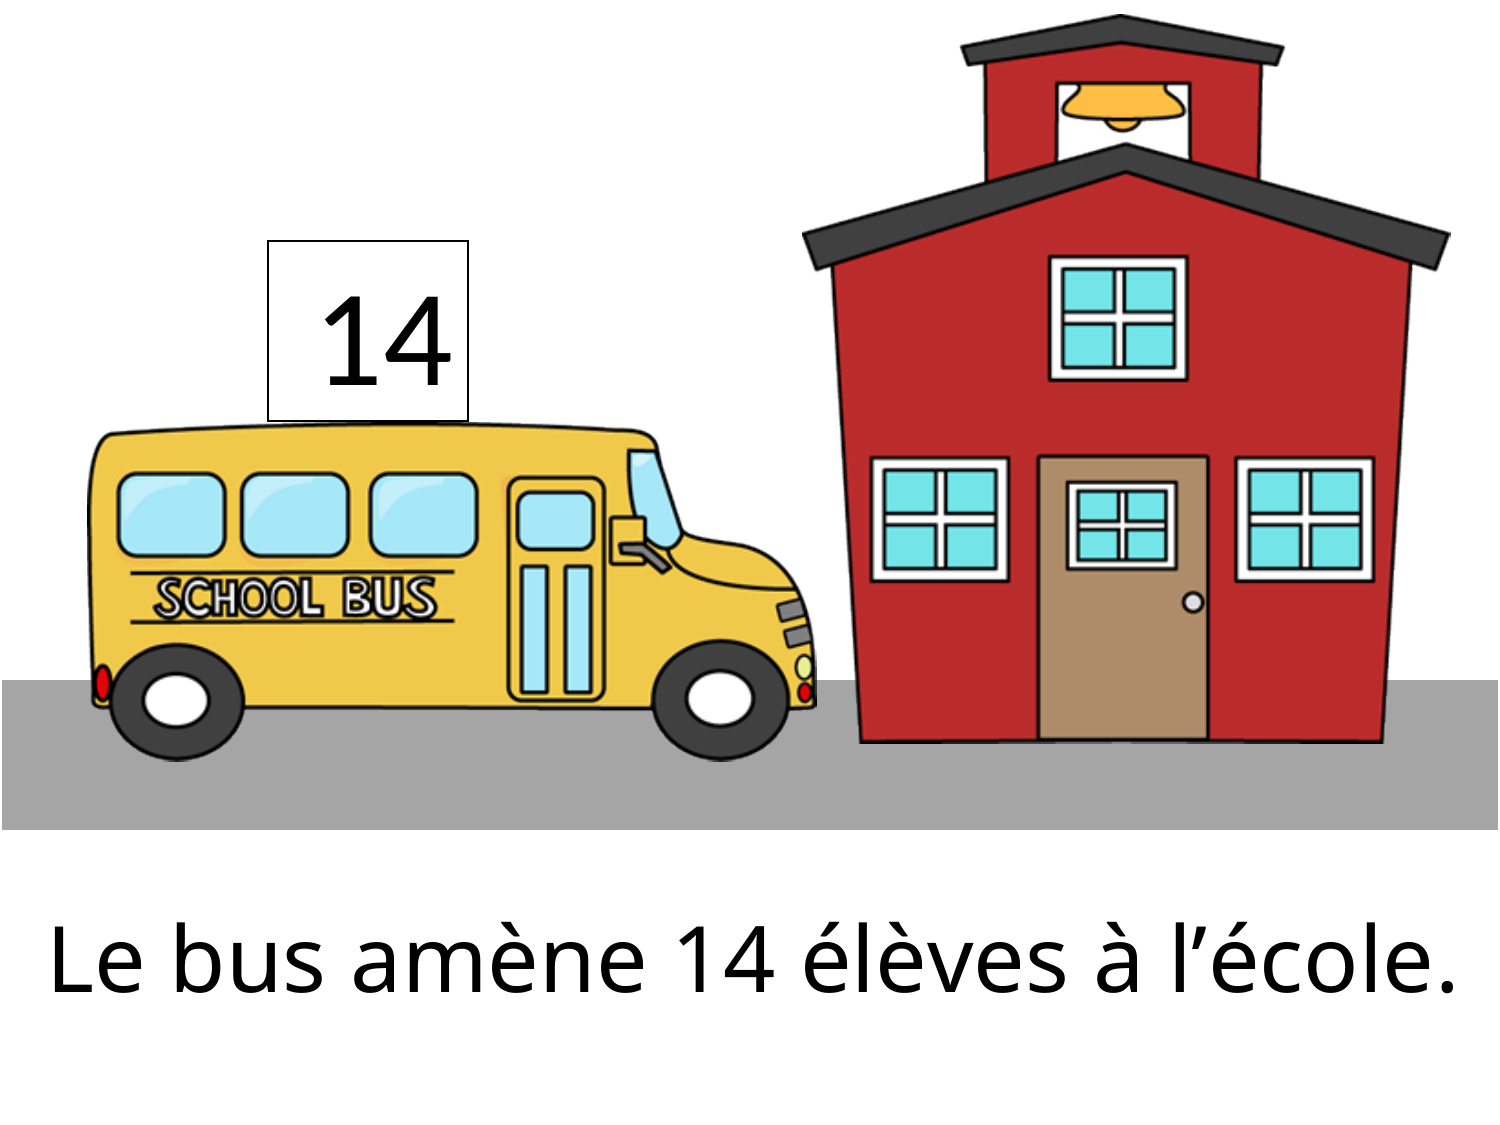

14
Le bus amène 14 élèves à l’école.